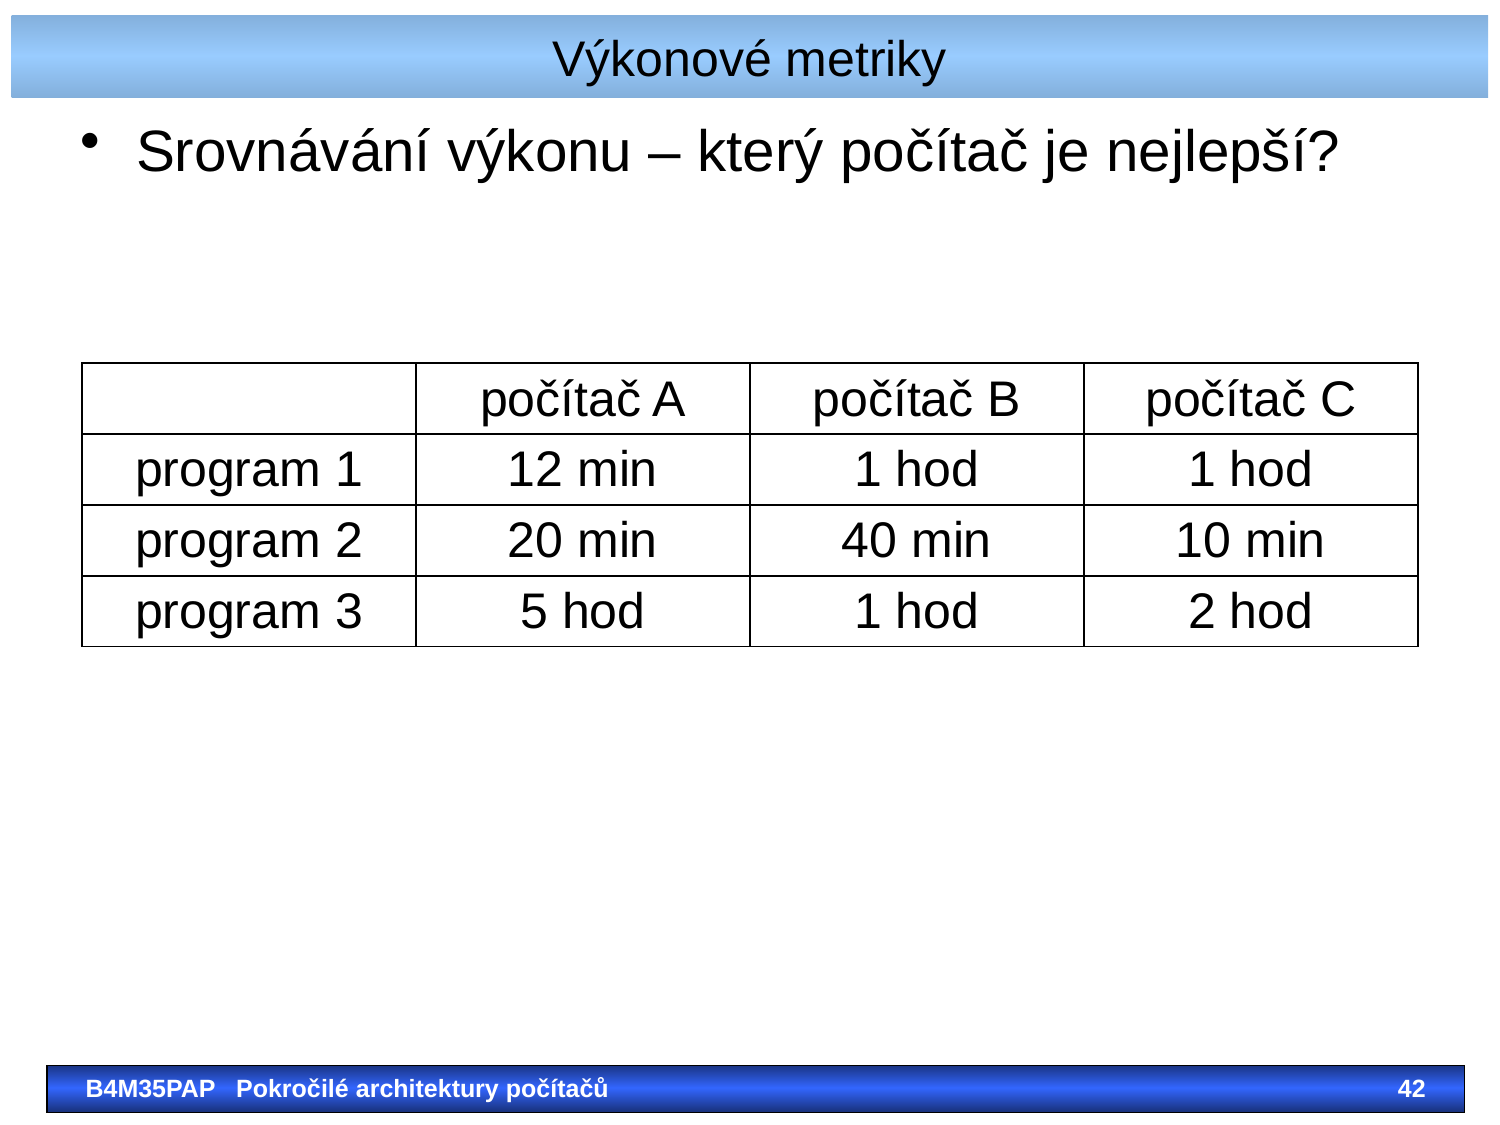

# Výkonové metriky
Srovnávání výkonu – který počítač je nejlepší?
| | počítač A | počítač B | počítač C |
| --- | --- | --- | --- |
| program 1 | 12 min | 1 hod | 1 hod |
| program 2 | 20 min | 40 min | 10 min |
| program 3 | 5 hod | 1 hod | 2 hod |
B4M35PAP Pokročilé architektury počítačů